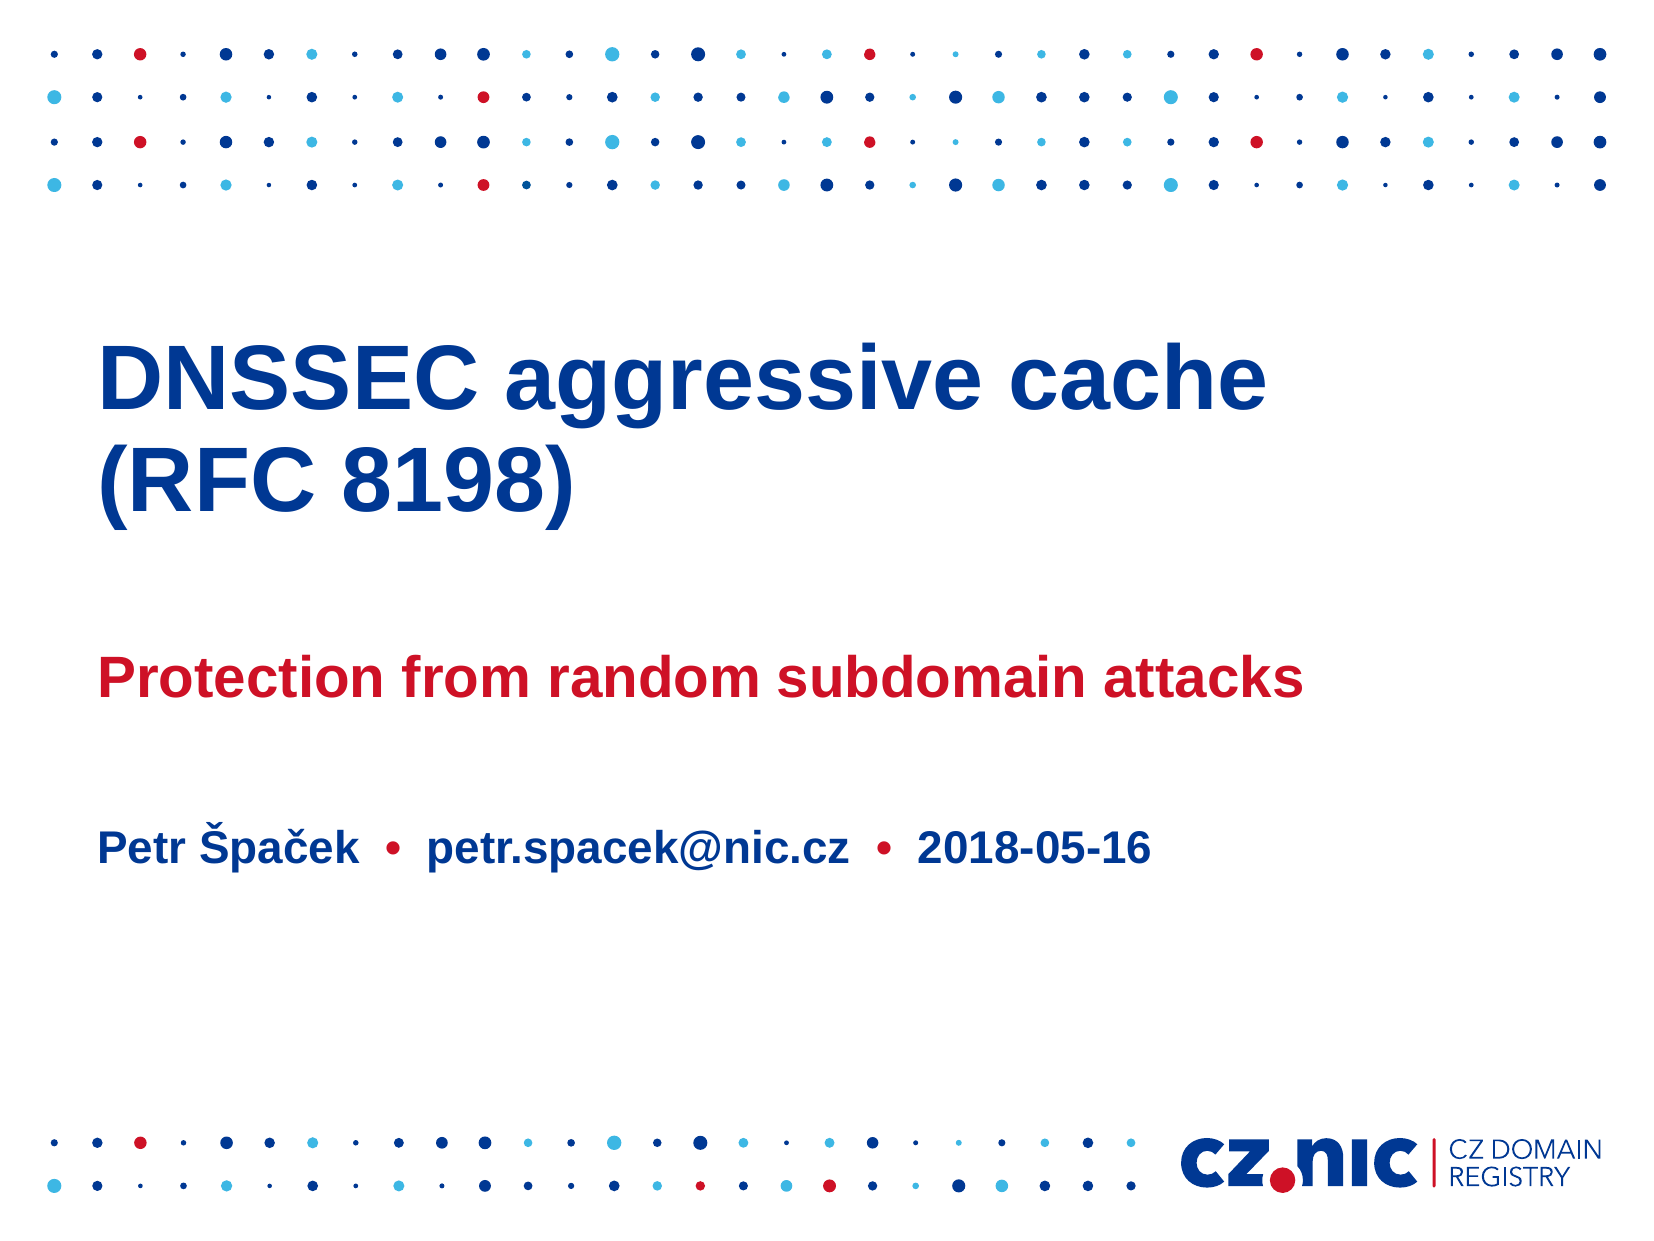

DNSSEC aggressive cache
(RFC 8198)
Protection from random subdomain attacks
Petr Špaček • petr.spacek@nic.cz • 2018-05-16